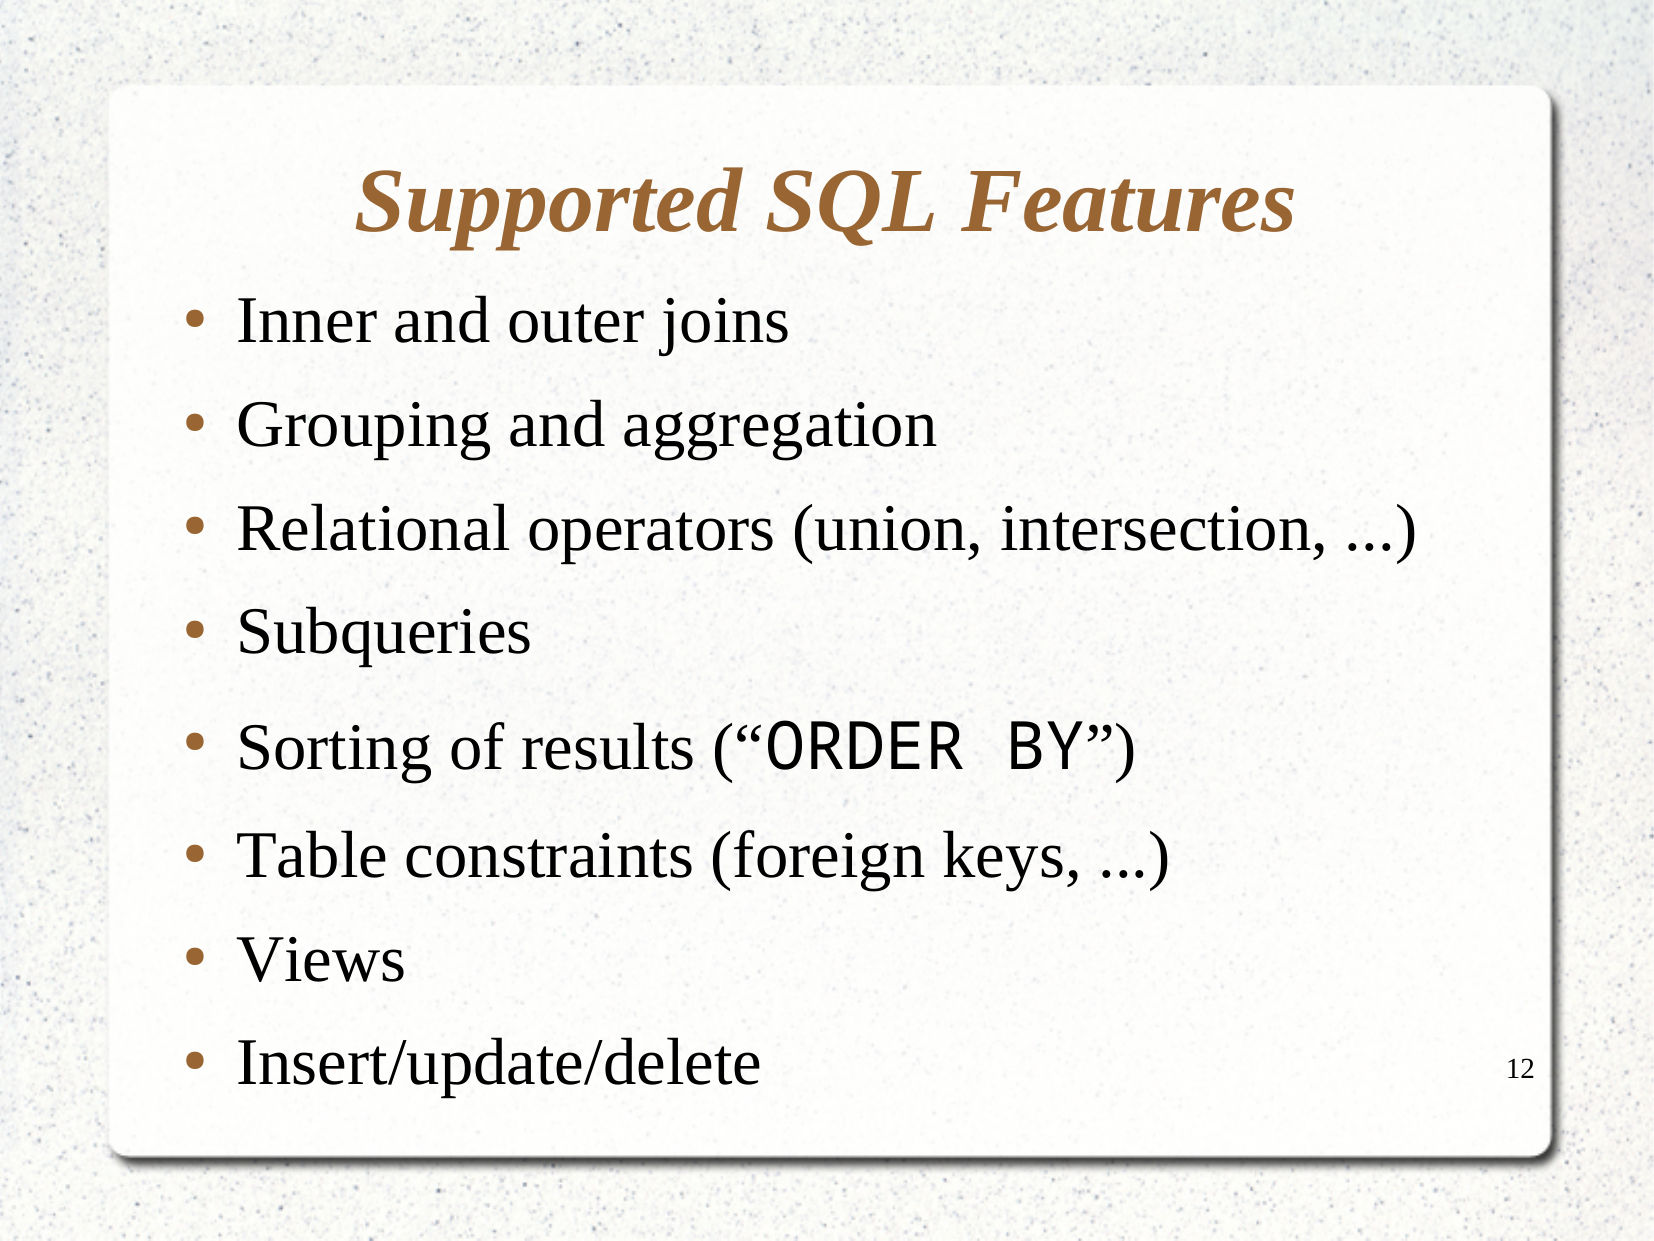

# Supported SQL Features
Inner and outer joins
Grouping and aggregation
Relational operators (union, intersection, ...)
Subqueries
Sorting of results (“ORDER BY”)
Table constraints (foreign keys, ...)
Views
Insert/update/delete
12